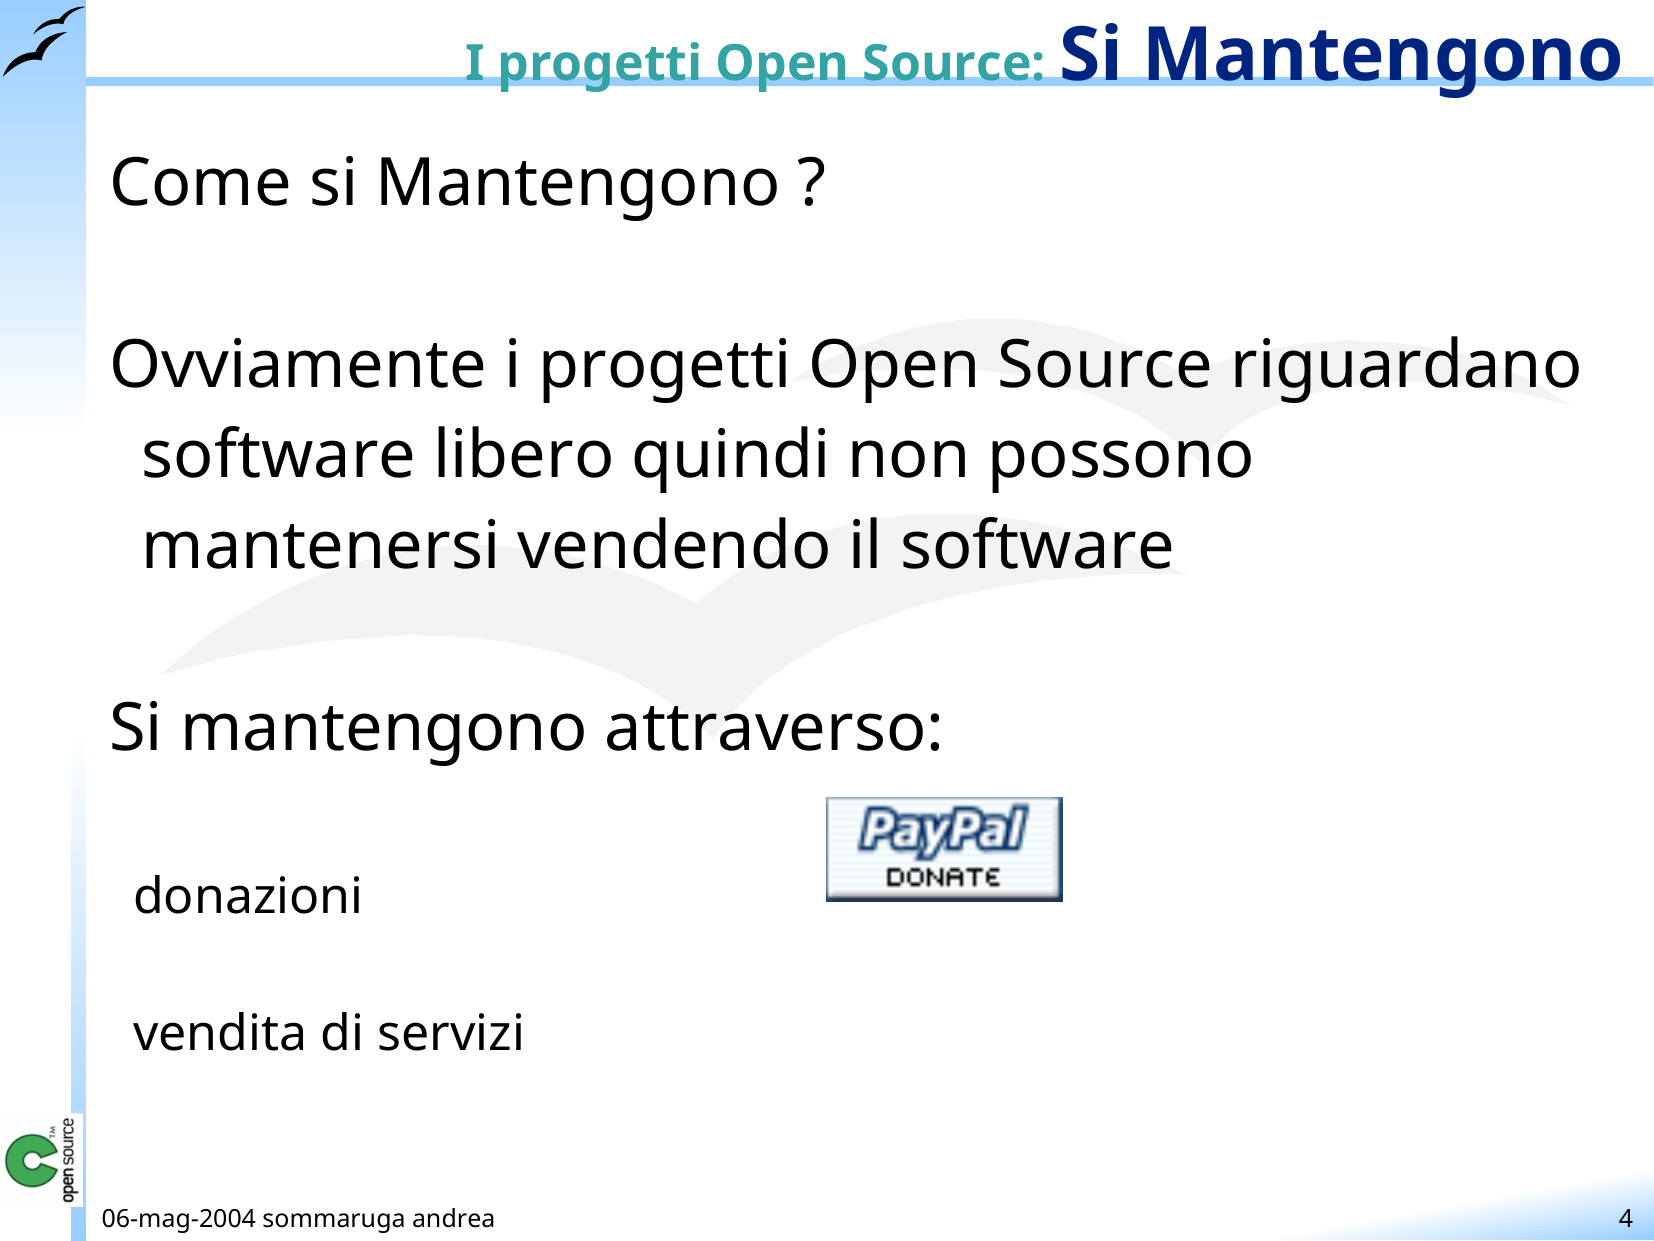

# I progetti Open Source: Si Mantengono
Come si Mantengono ?
Ovviamente i progetti Open Source riguardano software libero quindi non possono mantenersi vendendo il software
Si mantengono attraverso:
donazioni
vendita di servizi